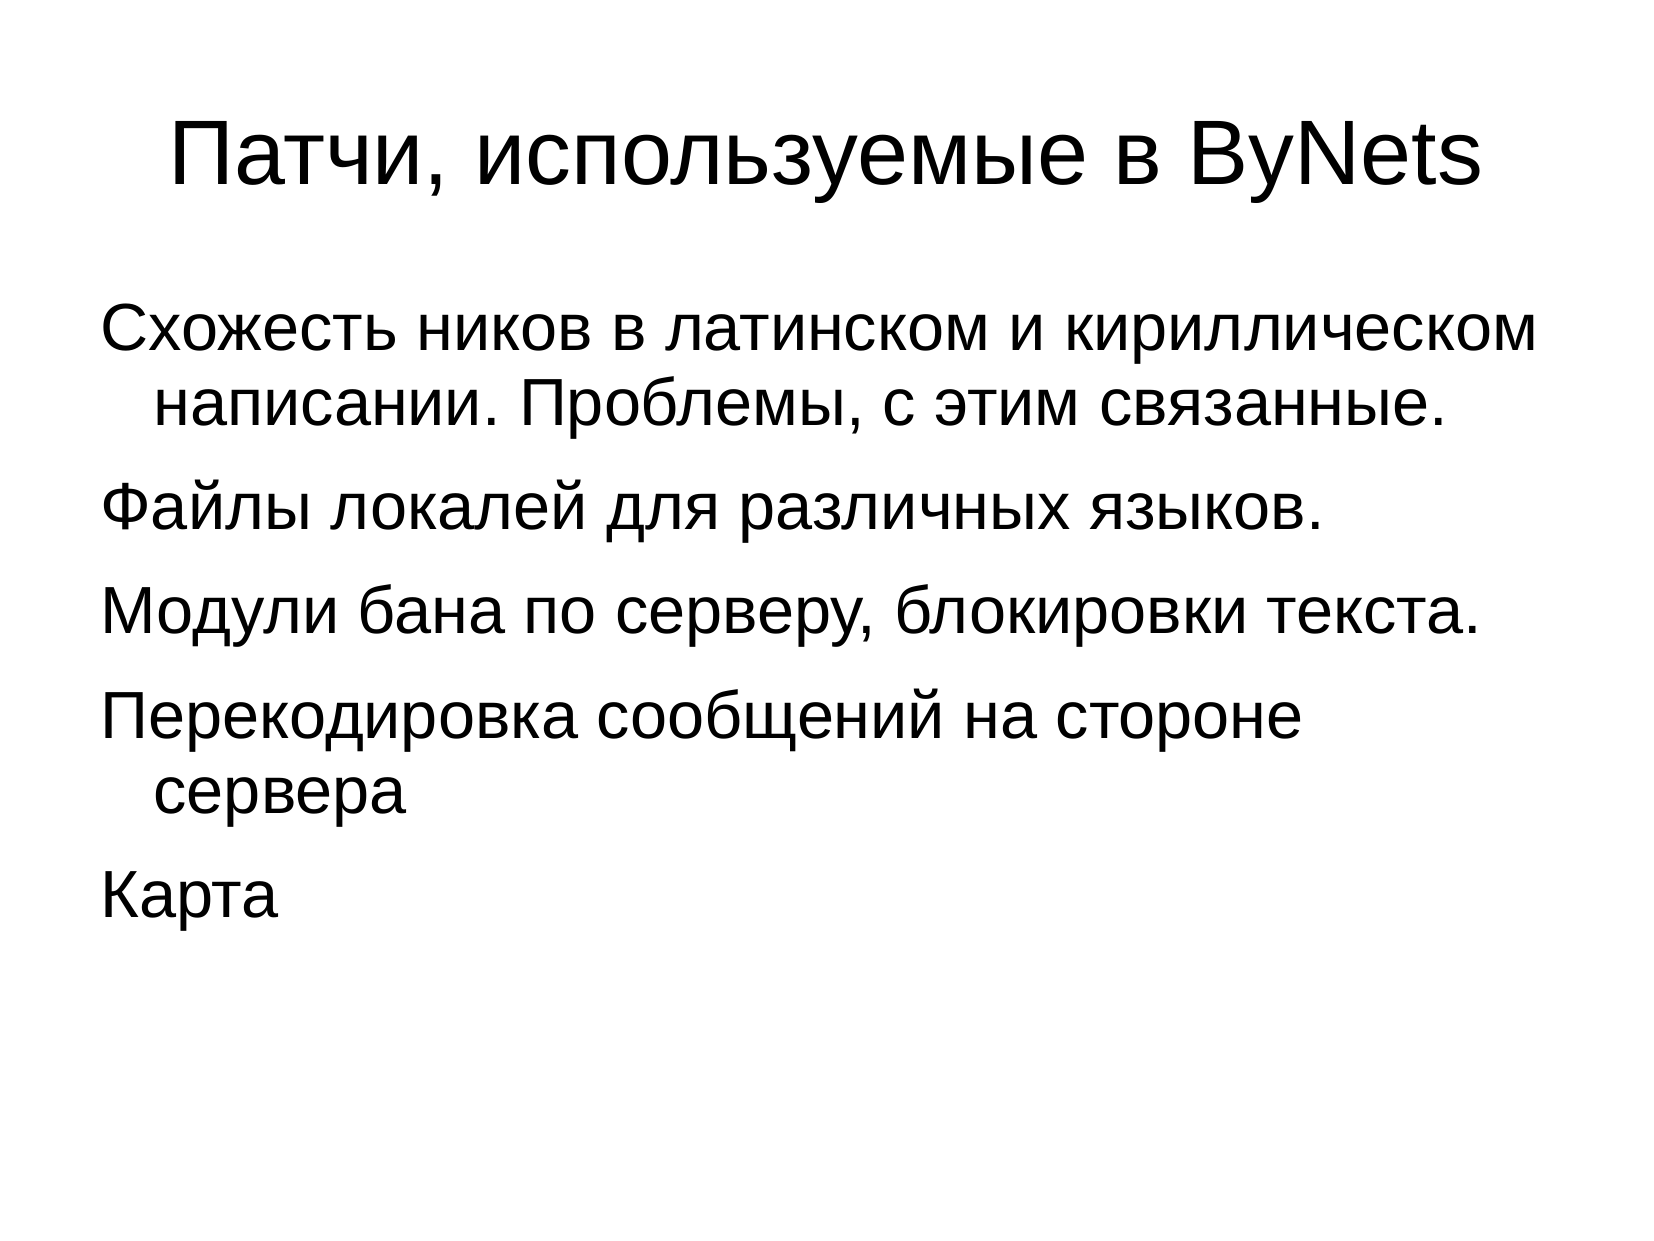

# Патчи, используемые в ByNets
Схожесть ников в латинском и кириллическом написании. Проблемы, с этим связанные.
Файлы локалей для различных языков.
Модули бана по серверу, блокировки текста.
Перекодировка сообщений на стороне сервера
Карта